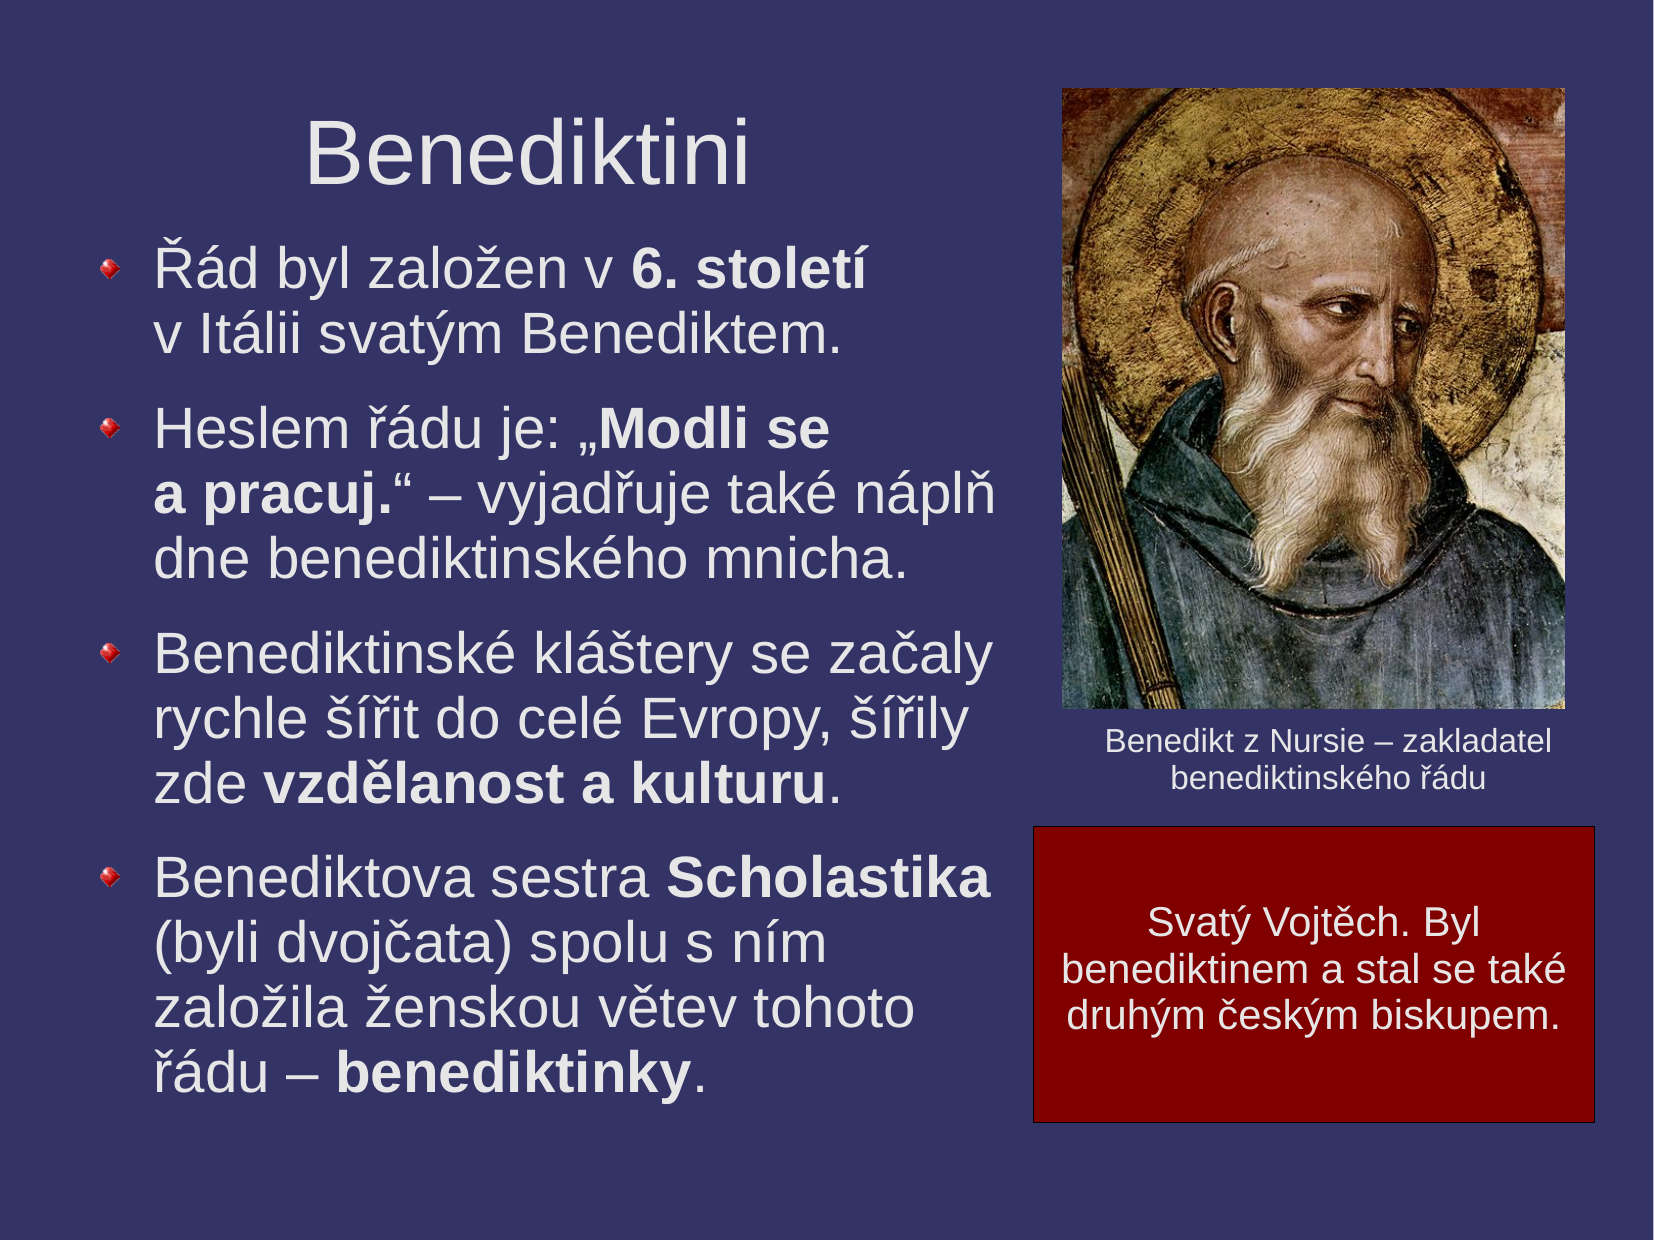

# Benediktini
Řád byl založen v 6. století
v Itálii svatým Benediktem.
Heslem řádu je: „Modli se
a pracuj.“ – vyjadřuje také náplň dne benediktinského mnicha.
Benediktinské kláštery se začaly rychle šířit do celé Evropy, šířily zde vzdělanost a kulturu.
Benediktova sestra Scholastika (byli dvojčata) spolu s ním založila ženskou větev tohoto řádu – benediktinky.
Benedikt z Nursie – zakladatel benediktinského řádu
Který český svatý byl také členem benediktinského řádu?
(Nápověda: pocházel z rodu Slavníkovců)
Svatý Vojtěch. Byl benediktinem a stal se také druhým českým biskupem.